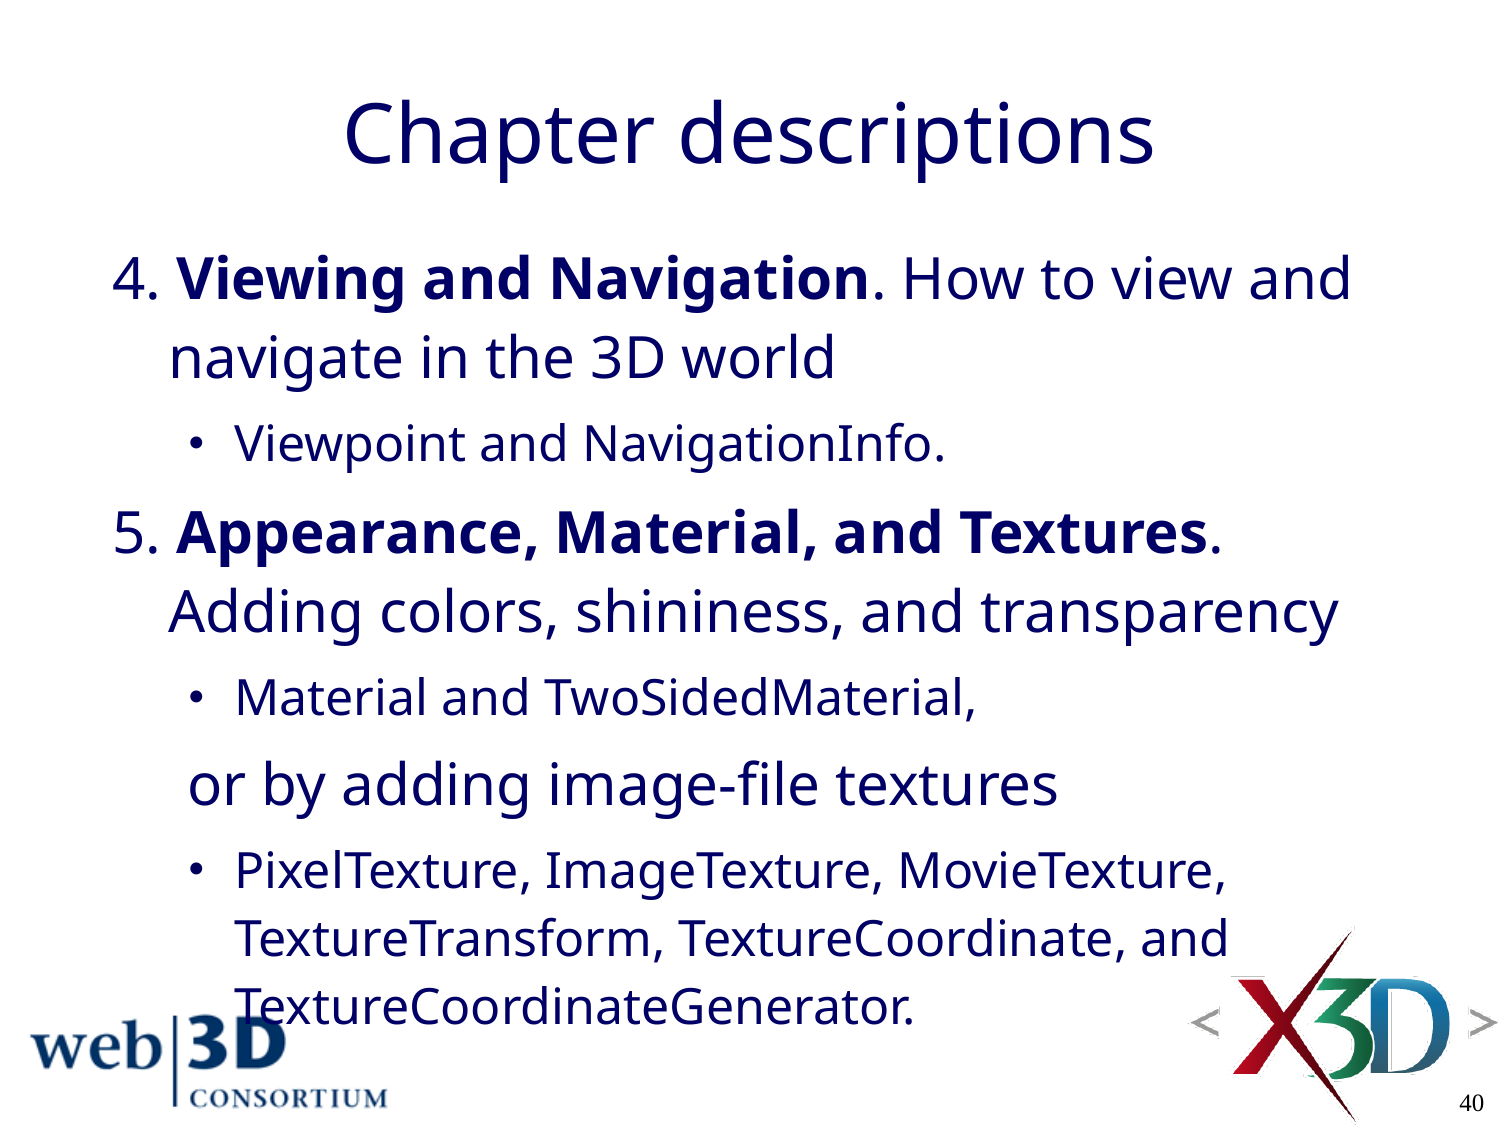

# Chapter descriptions
4. Viewing and Navigation. How to view and navigate in the 3D world
Viewpoint and NavigationInfo.
5. Appearance, Material, and Textures. Adding colors, shininess, and transparency
Material and TwoSidedMaterial,
or by adding image-file textures
PixelTexture, ImageTexture, MovieTexture, TextureTransform, TextureCoordinate, and TextureCoordinateGenerator.